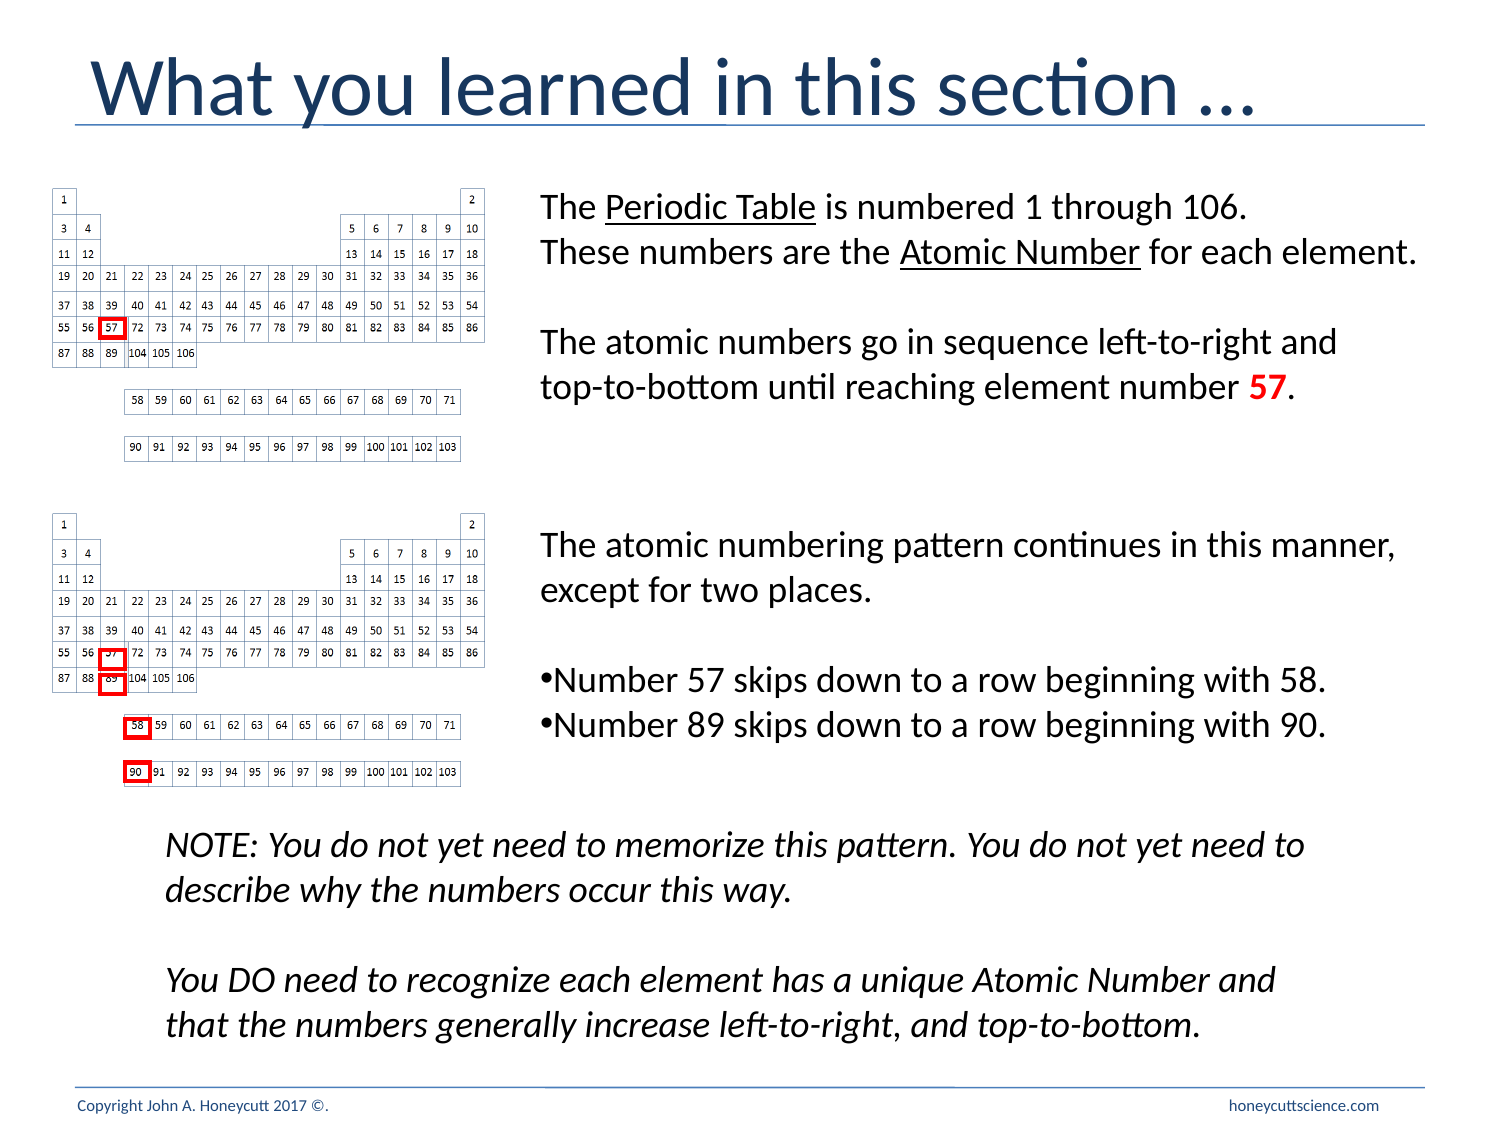

# What you learned in this section …
The Periodic Table is numbered 1 through 106.
These numbers are the Atomic Number for each element.
The atomic numbers go in sequence left-to-right and
top-to-bottom until reaching element number 57.
The atomic numbering pattern continues in this manner, except for two places.
Number 57 skips down to a row beginning with 58.
Number 89 skips down to a row beginning with 90.
NOTE: You do not yet need to memorize this pattern. You do not yet need to describe why the numbers occur this way.
You DO need to recognize each element has a unique Atomic Number and that the numbers generally increase left-to-right, and top-to-bottom.